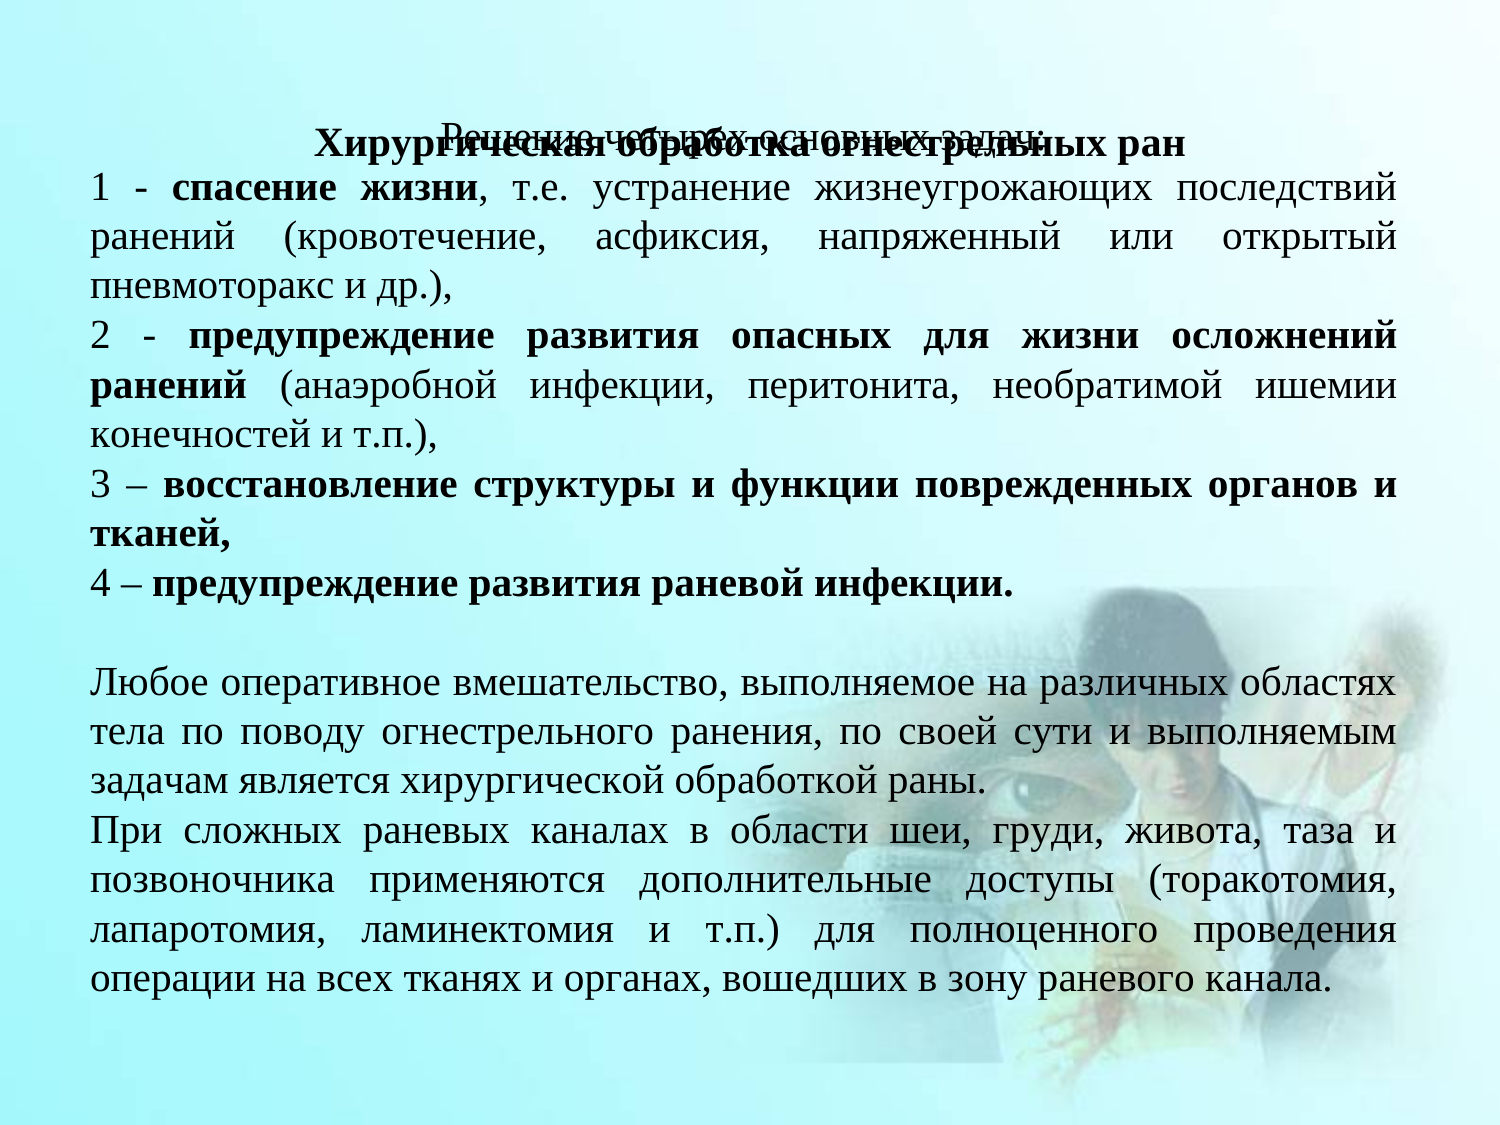

# Хирургическая обработка огнестрельных ран
Решение четырех основных задач:
1 - спасение жизни, т.е. устранение жизнеугрожающих последствий ранений (кровотечение, асфиксия, напряженный или открытый пневмоторакс и др.),
2 - предупреждение развития опасных для жизни осложнений ранений (анаэробной инфекции, перитонита, необратимой ишемии конечностей и т.п.),
3 – восстановление структуры и функции поврежденных органов и тканей,
4 – предупреждение развития раневой инфекции.
Любое оперативное вмешательство, выполняемое на различных областях тела по поводу огнестрельного ранения, по своей сути и выполняемым задачам является хирургической обработкой раны.
При сложных раневых каналах в области шеи, груди, живота, таза и позвоночника применяются дополнительные доступы (торакотомия, лапаротомия, ламинектомия и т.п.) для полноценного проведения операции на всех тканях и органах, вошедших в зону раневого канала.